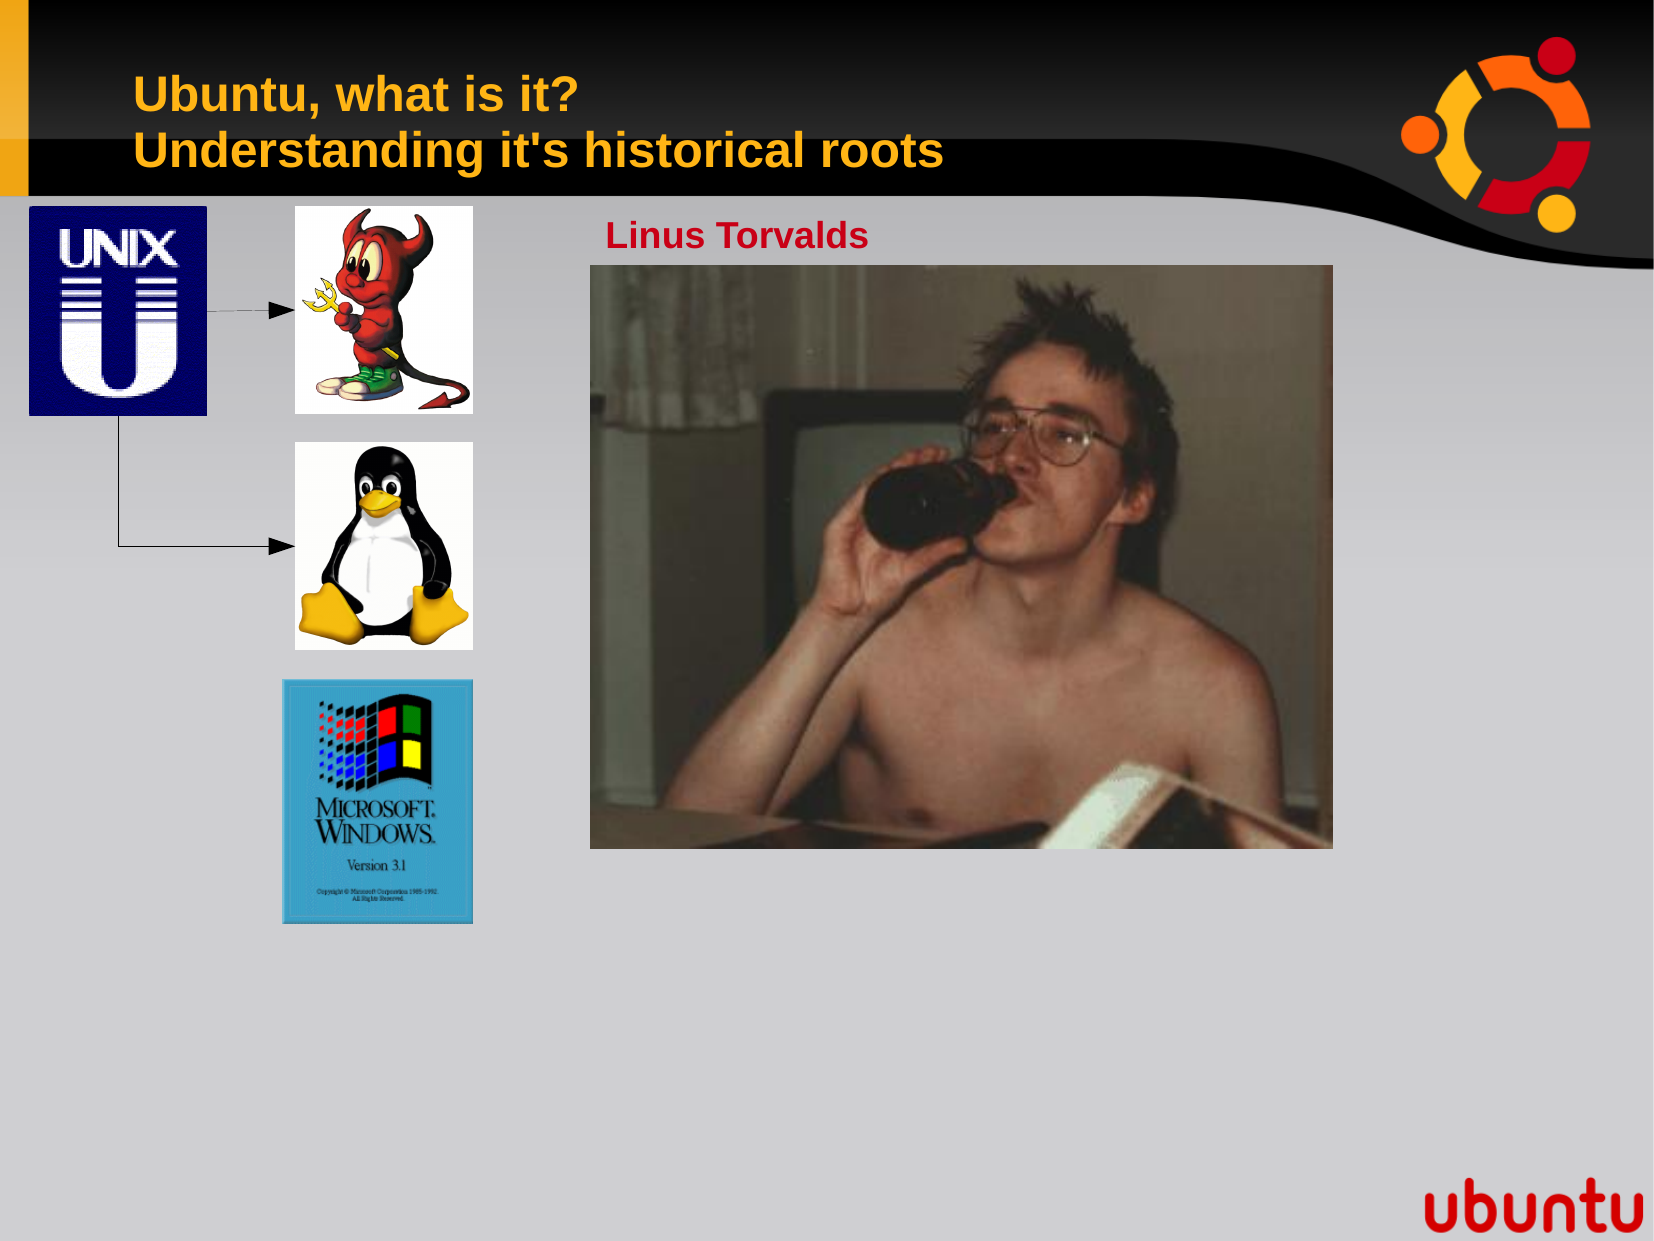

Ubuntu, what is it?
Understanding it's historical roots
Linus Torvalds